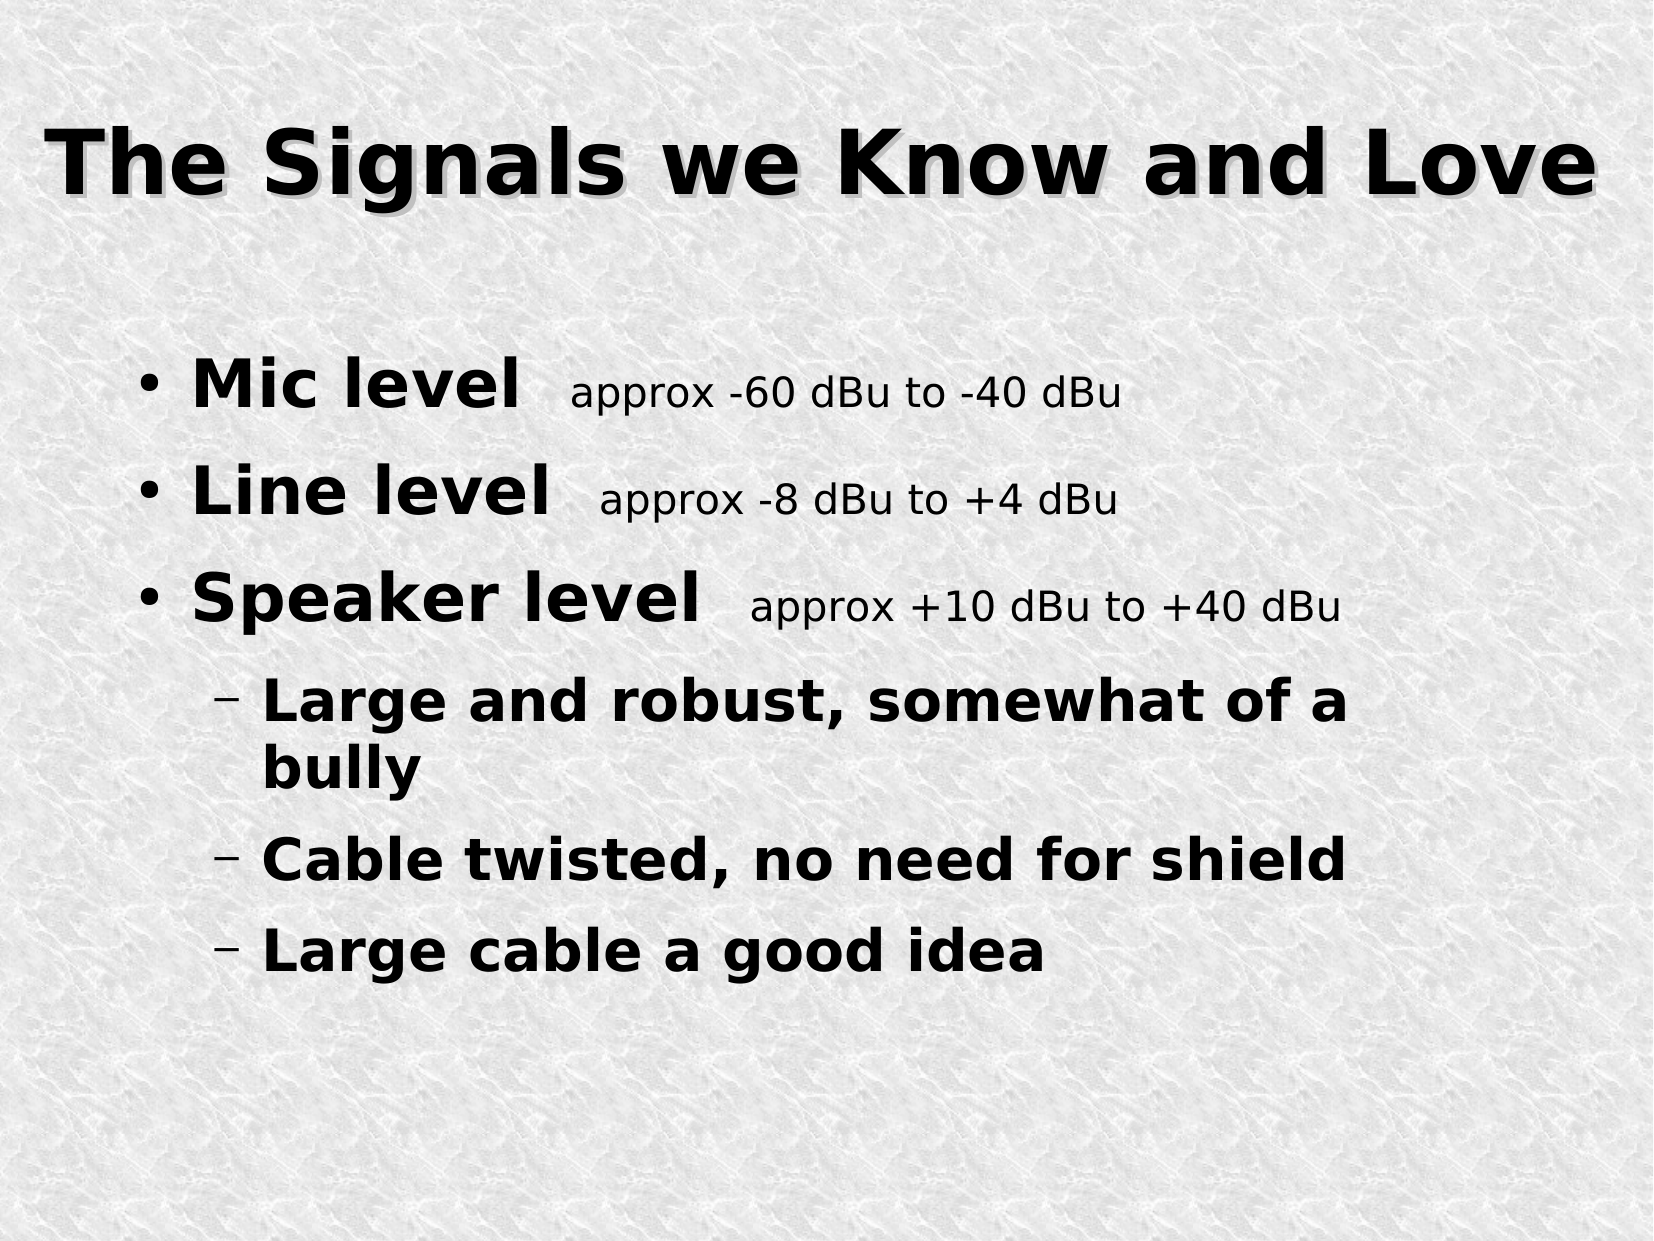

# The Signals we Know and Love
Mic level approx -60 dBu to -40 dBu
Line level approx -8 dBu to +4 dBu
Speaker level approx +10 dBu to +40 dBu
Large and robust, somewhat of a bully
Cable twisted, no need for shield
Large cable a good idea